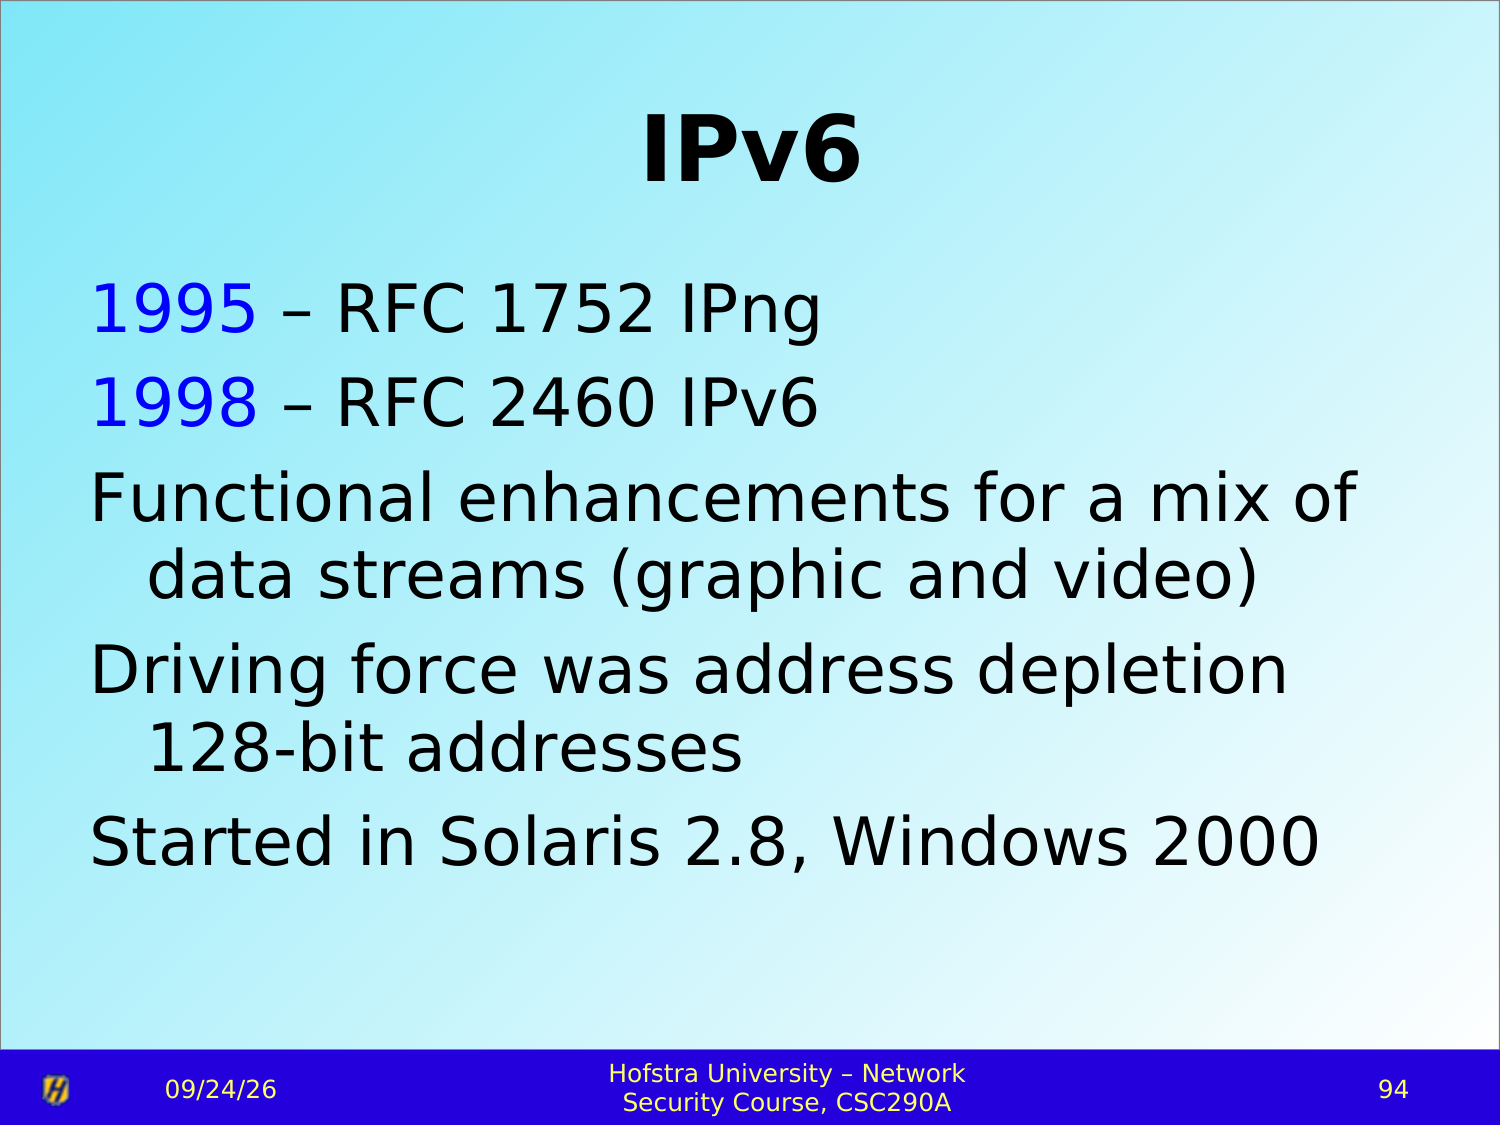

# IPv6
1995 – RFC 1752 IPng
1998 – RFC 2460 IPv6
Functional enhancements for a mix of data streams (graphic and video)
Driving force was address depletion
128-bit addresses
Started in Solaris 2.8, Windows 2000
94